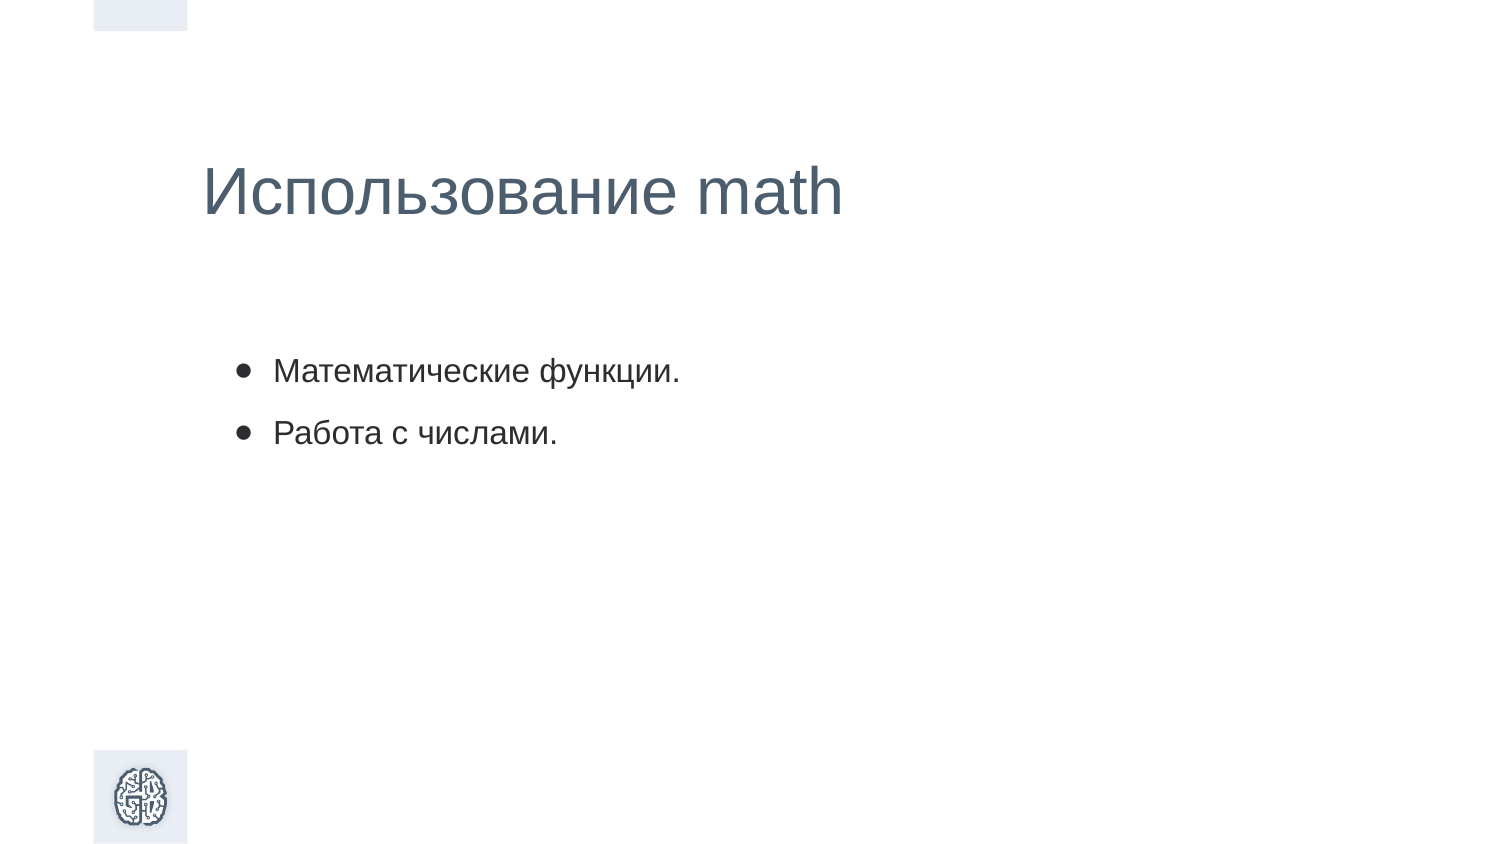

Использование math
Математические функции.
Работа с числами.